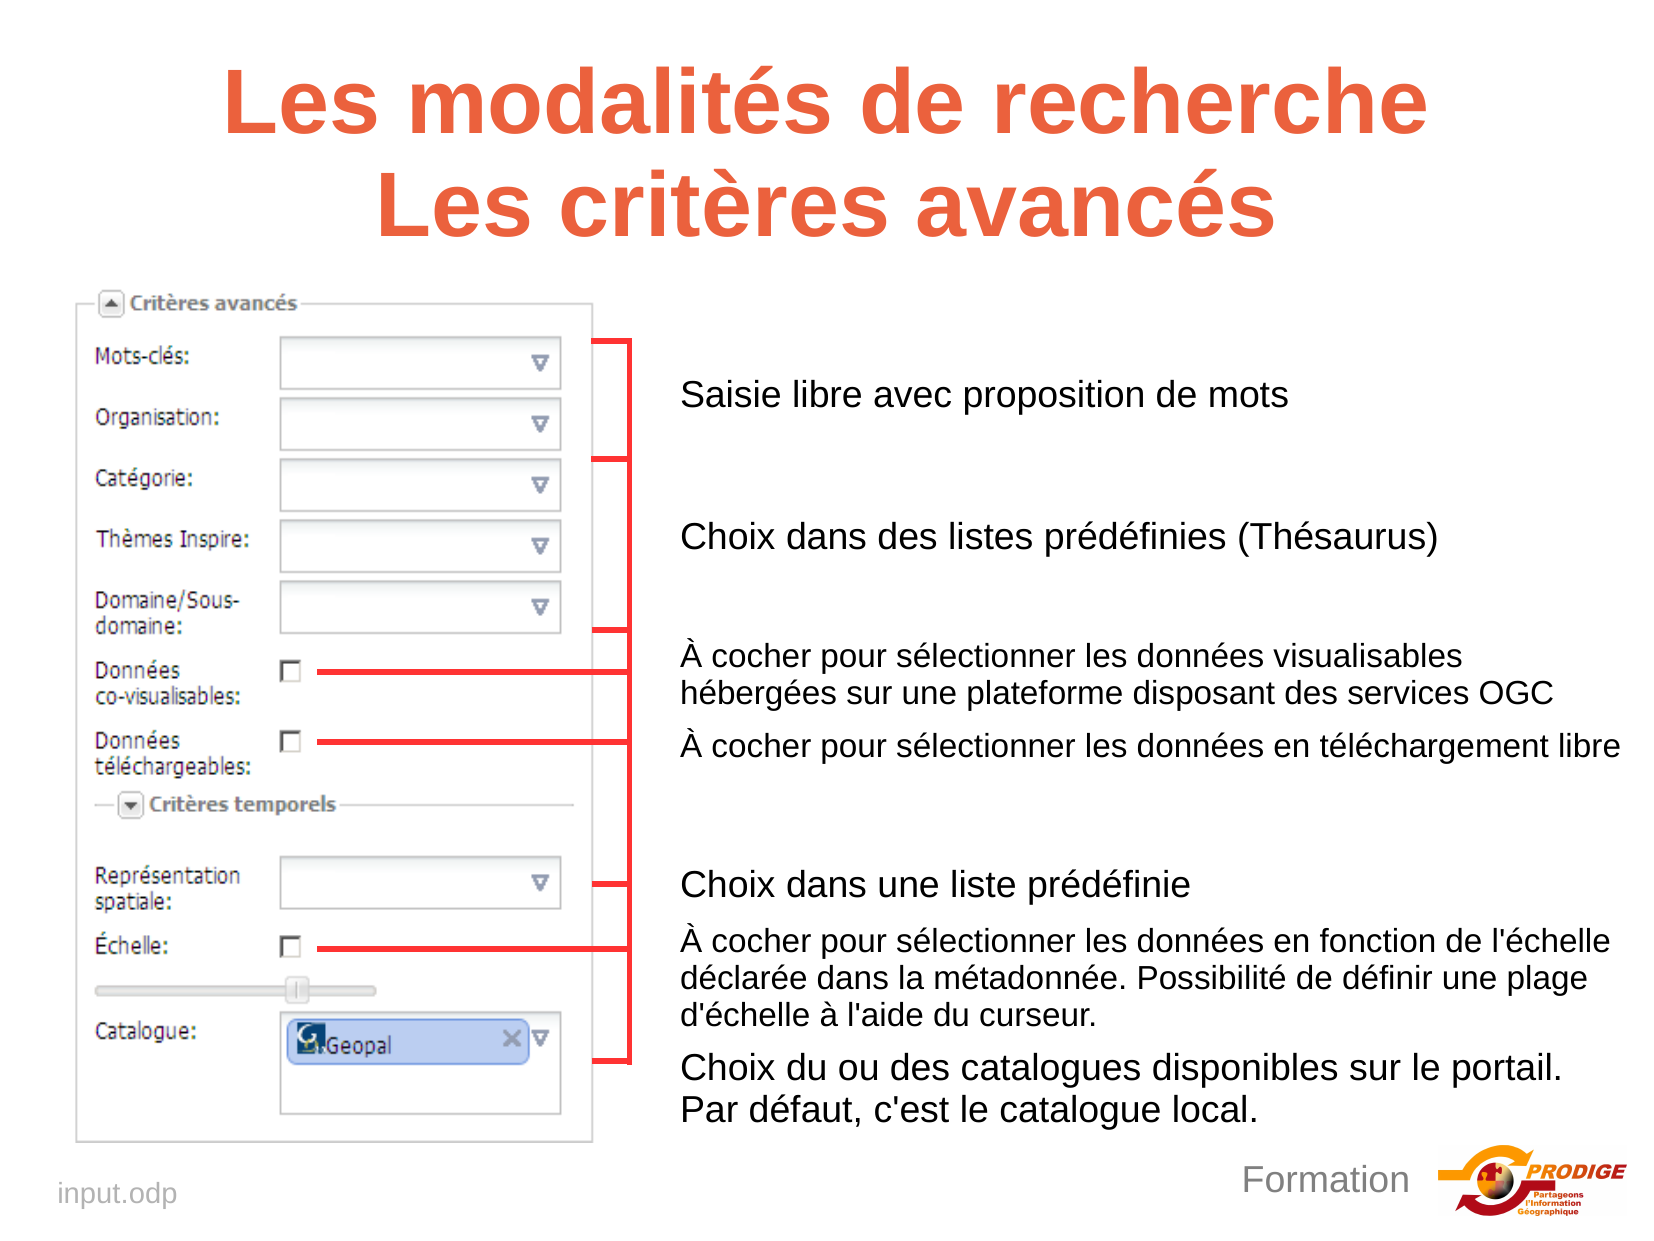

# Les modalités de recherche Les critères avancés
Saisie libre avec proposition de mots
Choix dans des listes prédéfinies (Thésaurus)
À cocher pour sélectionner les données visualisables
hébergées sur une plateforme disposant des services OGC
À cocher pour sélectionner les données en téléchargement libre
Choix dans une liste prédéfinie
À cocher pour sélectionner les données en fonction de l'échelle
déclarée dans la métadonnée. Possibilité de définir une plage
d'échelle à l'aide du curseur.
Choix du ou des catalogues disponibles sur le portail.
Par défaut, c'est le catalogue local.